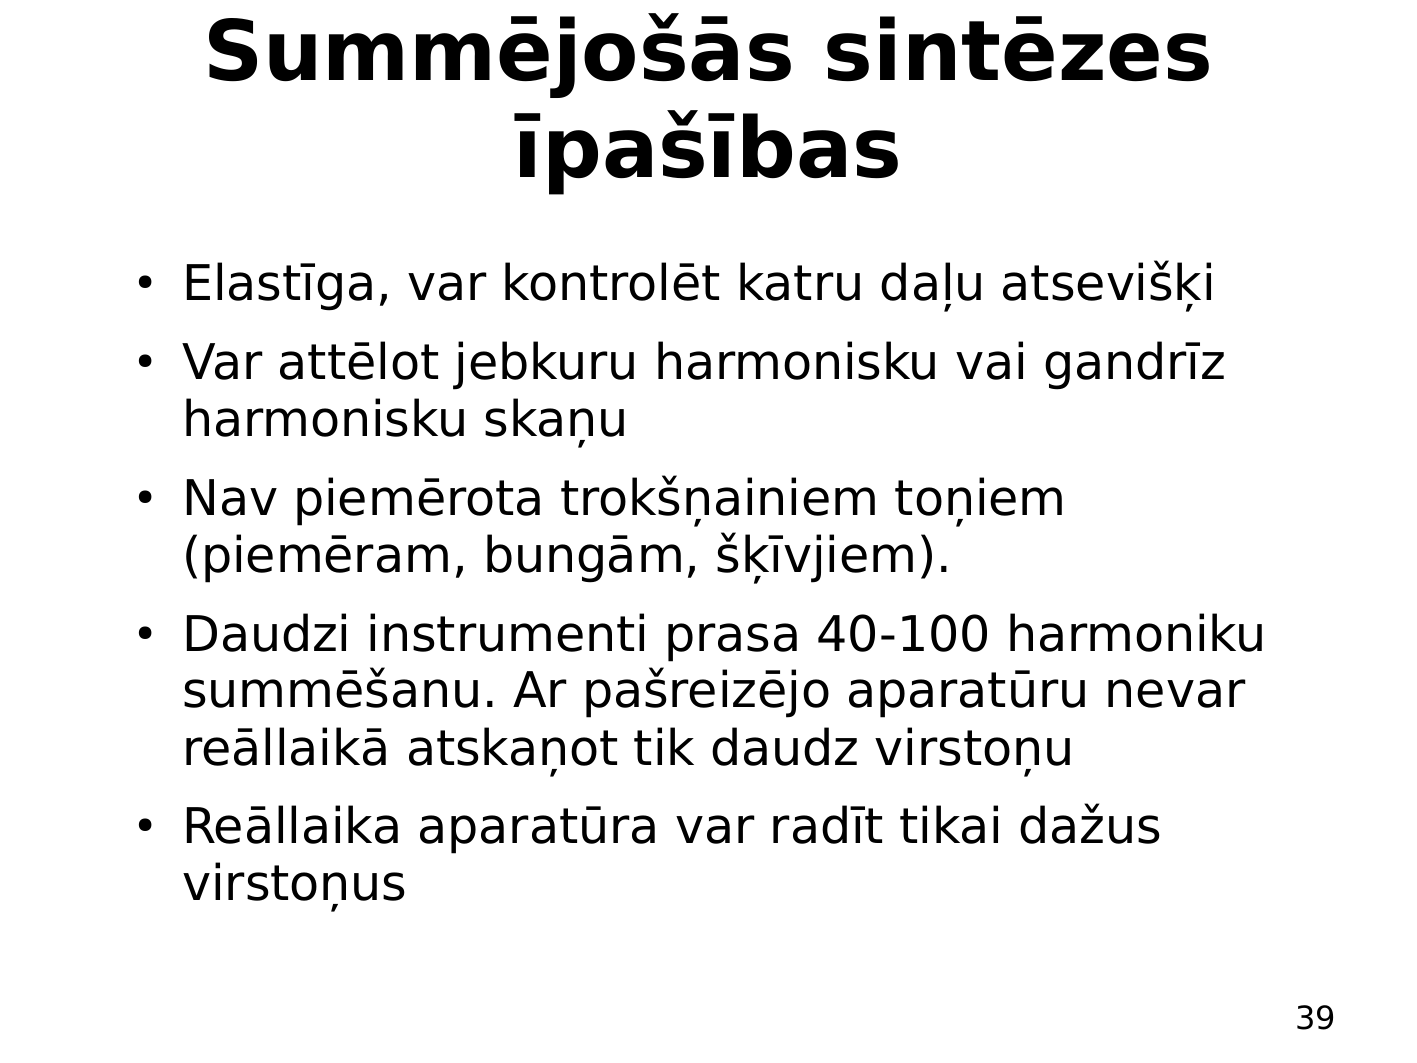

# Summējošās sintēzes īpašības
Elastīga, var kontrolēt katru daļu atsevišķi
Var attēlot jebkuru harmonisku vai gandrīz harmonisku skaņu
Nav piemērota trokšņainiem toņiem (piemēram, bungām, šķīvjiem).
Daudzi instrumenti prasa 40-100 harmoniku summēšanu. Ar pašreizējo aparatūru nevar reāllaikā atskaņot tik daudz virstoņu
Reāllaika aparatūra var radīt tikai dažus virstoņus